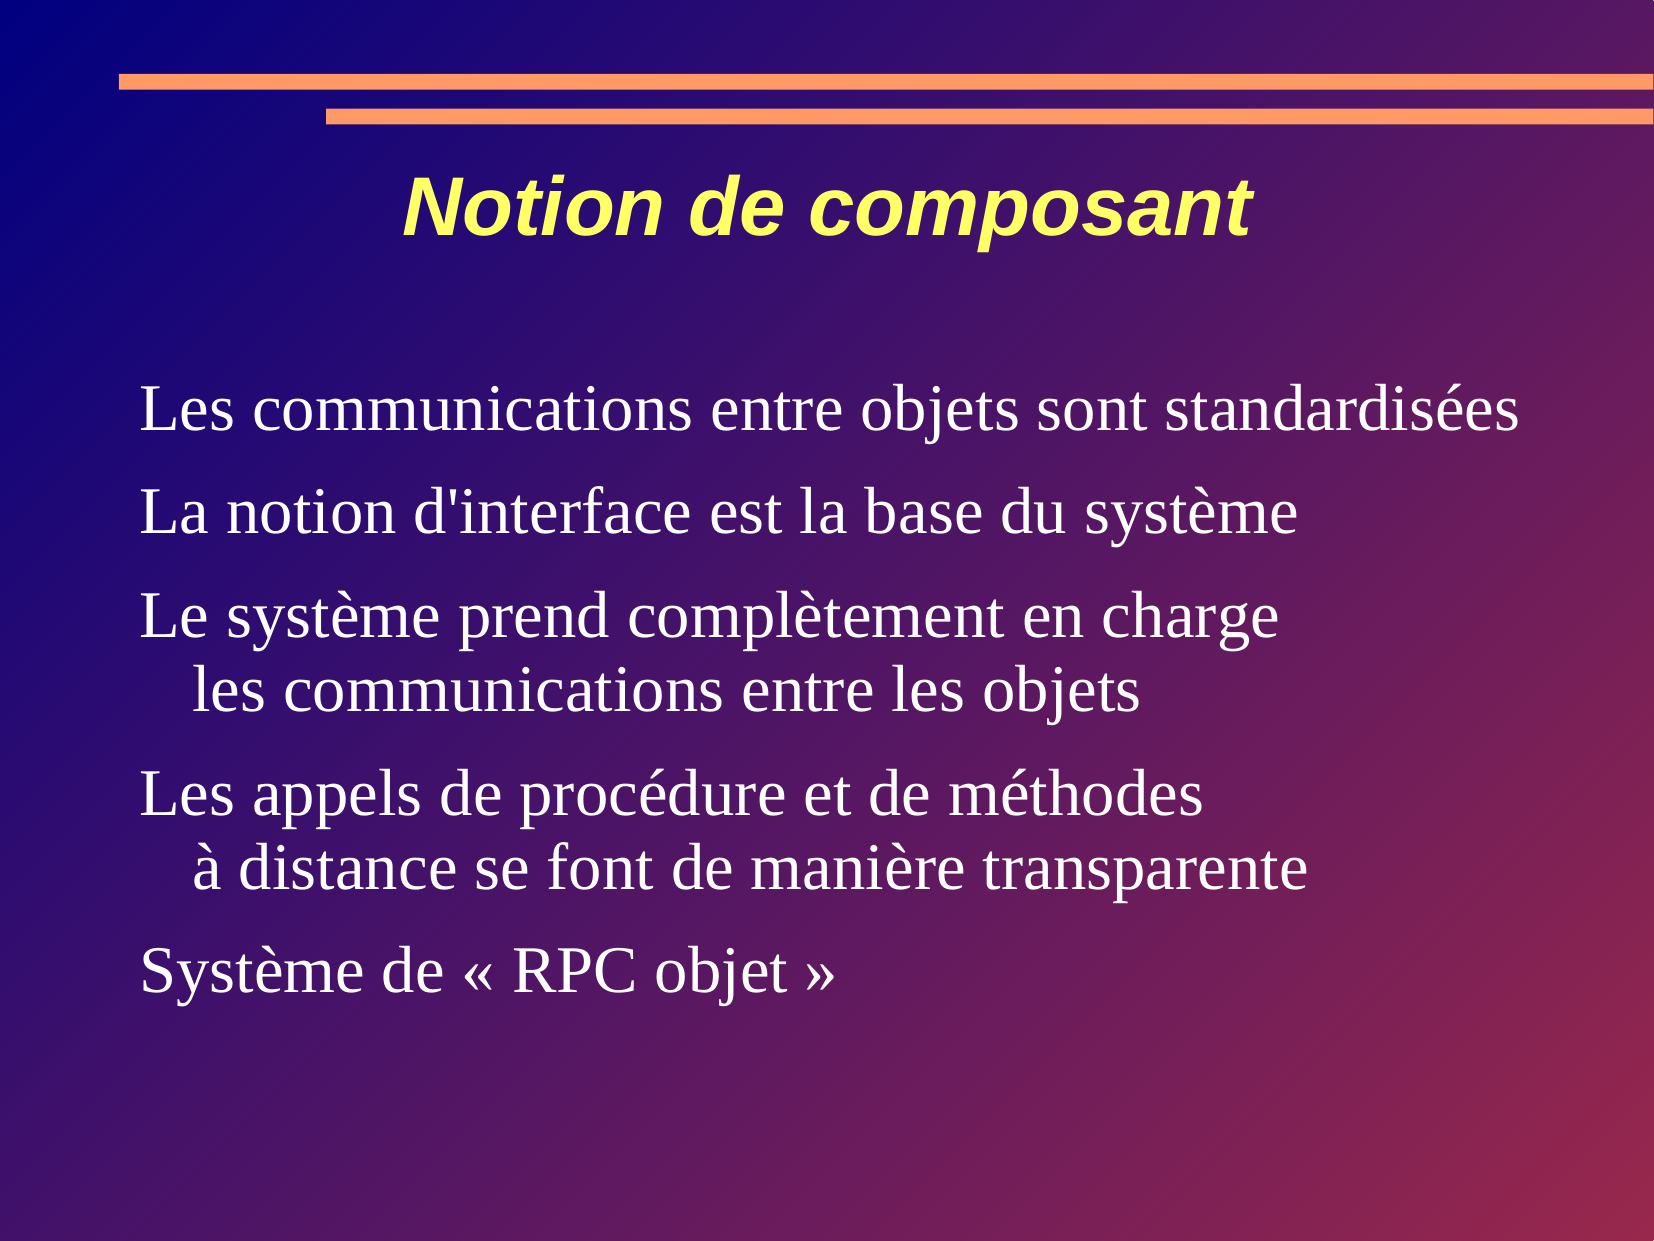

# Notion de composant
Les communications entre objets sont standardisées
La notion d'interface est la base du système
Le système prend complètement en charge
les communications entre les objets
Les appels de procédure et de méthodes
à distance se font de manière transparente
Système de « RPC objet »